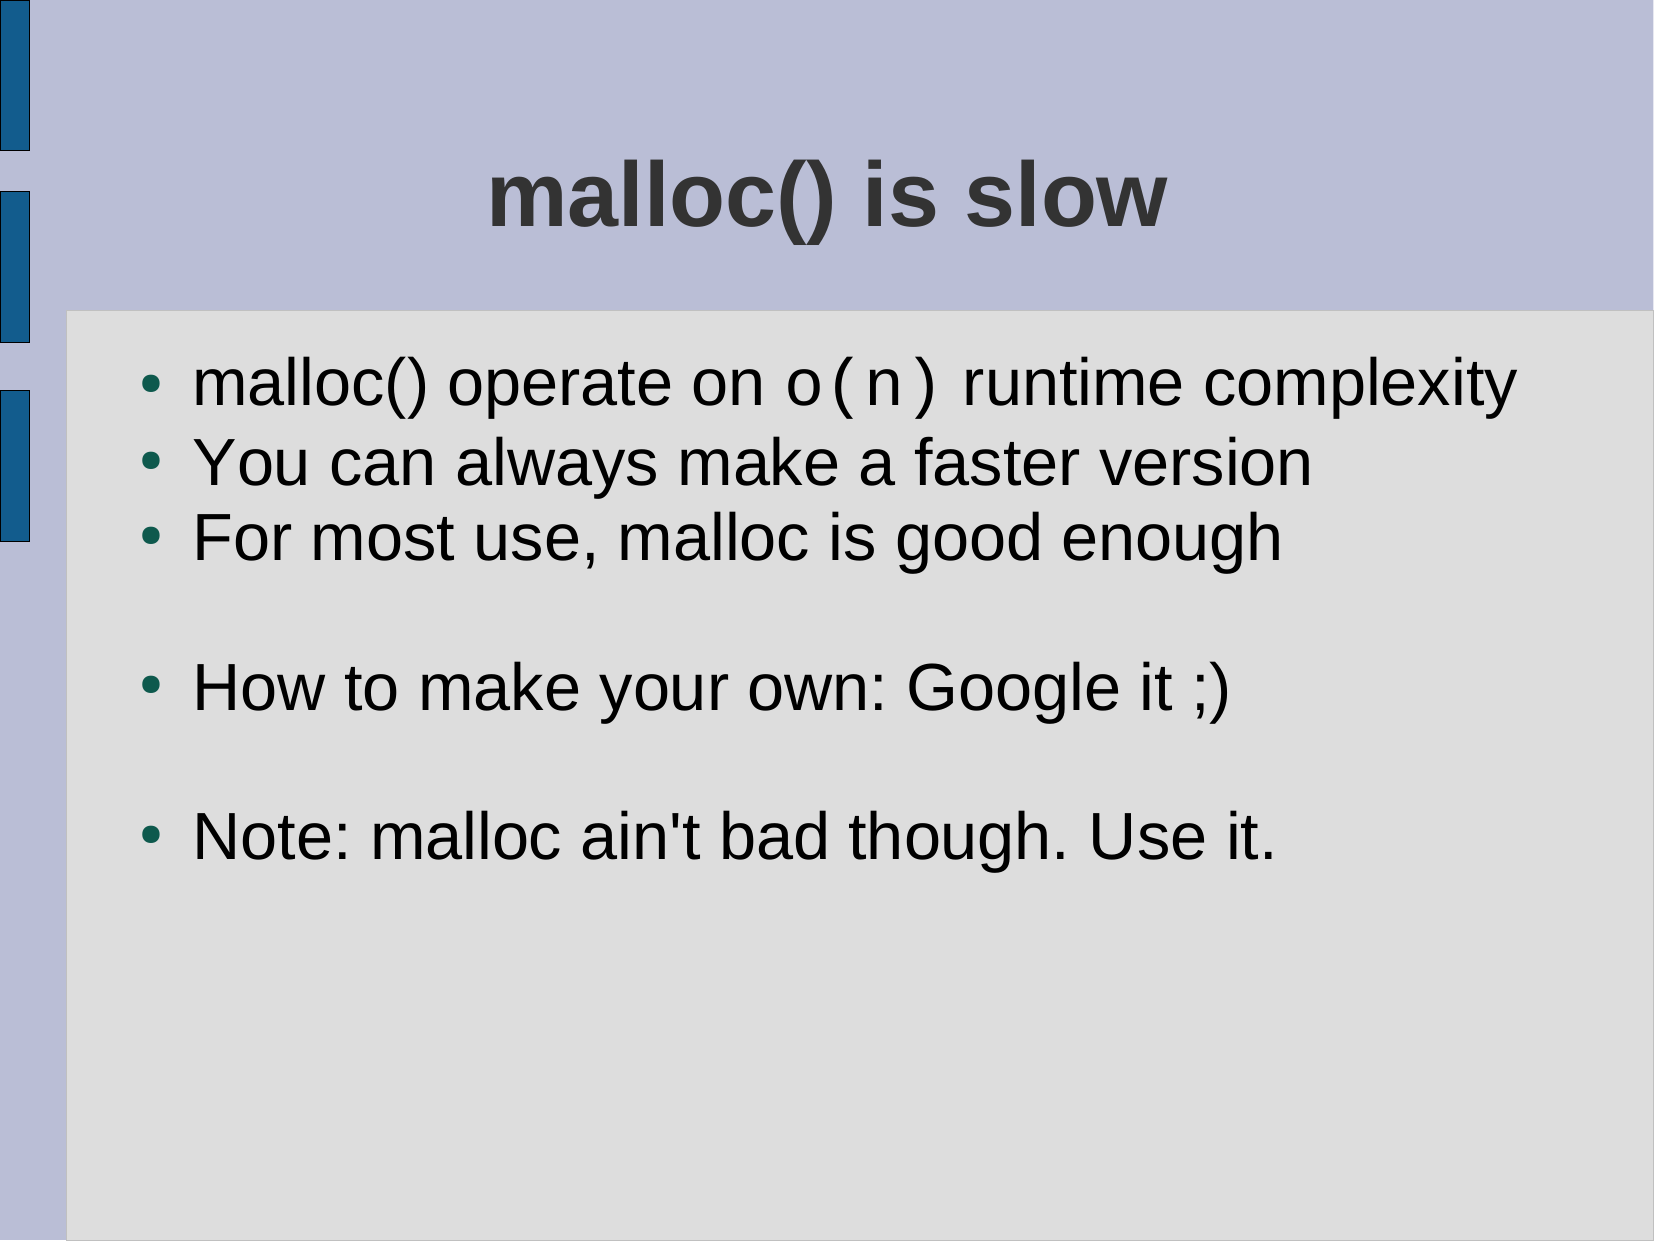

# malloc() is slow
malloc() operate on o(n) runtime complexity
You can always make a faster version
For most use, malloc is good enough
How to make your own: Google it ;)
Note: malloc ain't bad though. Use it.